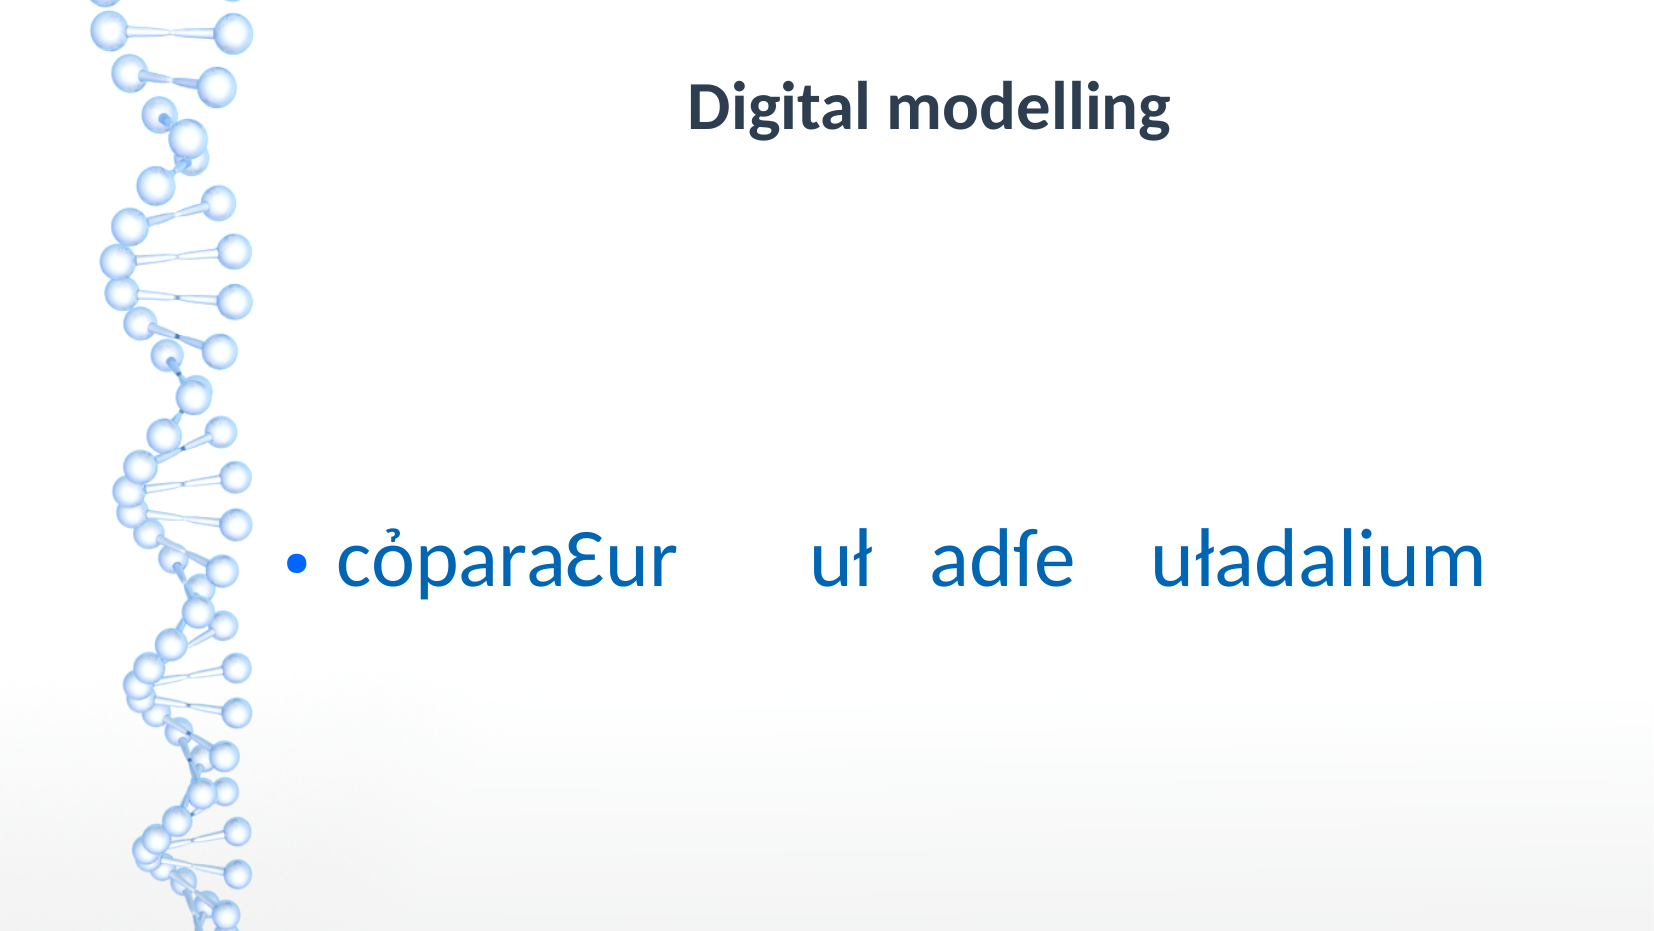

# Digital modelling
cỏparaƐur uł adſe uładalium